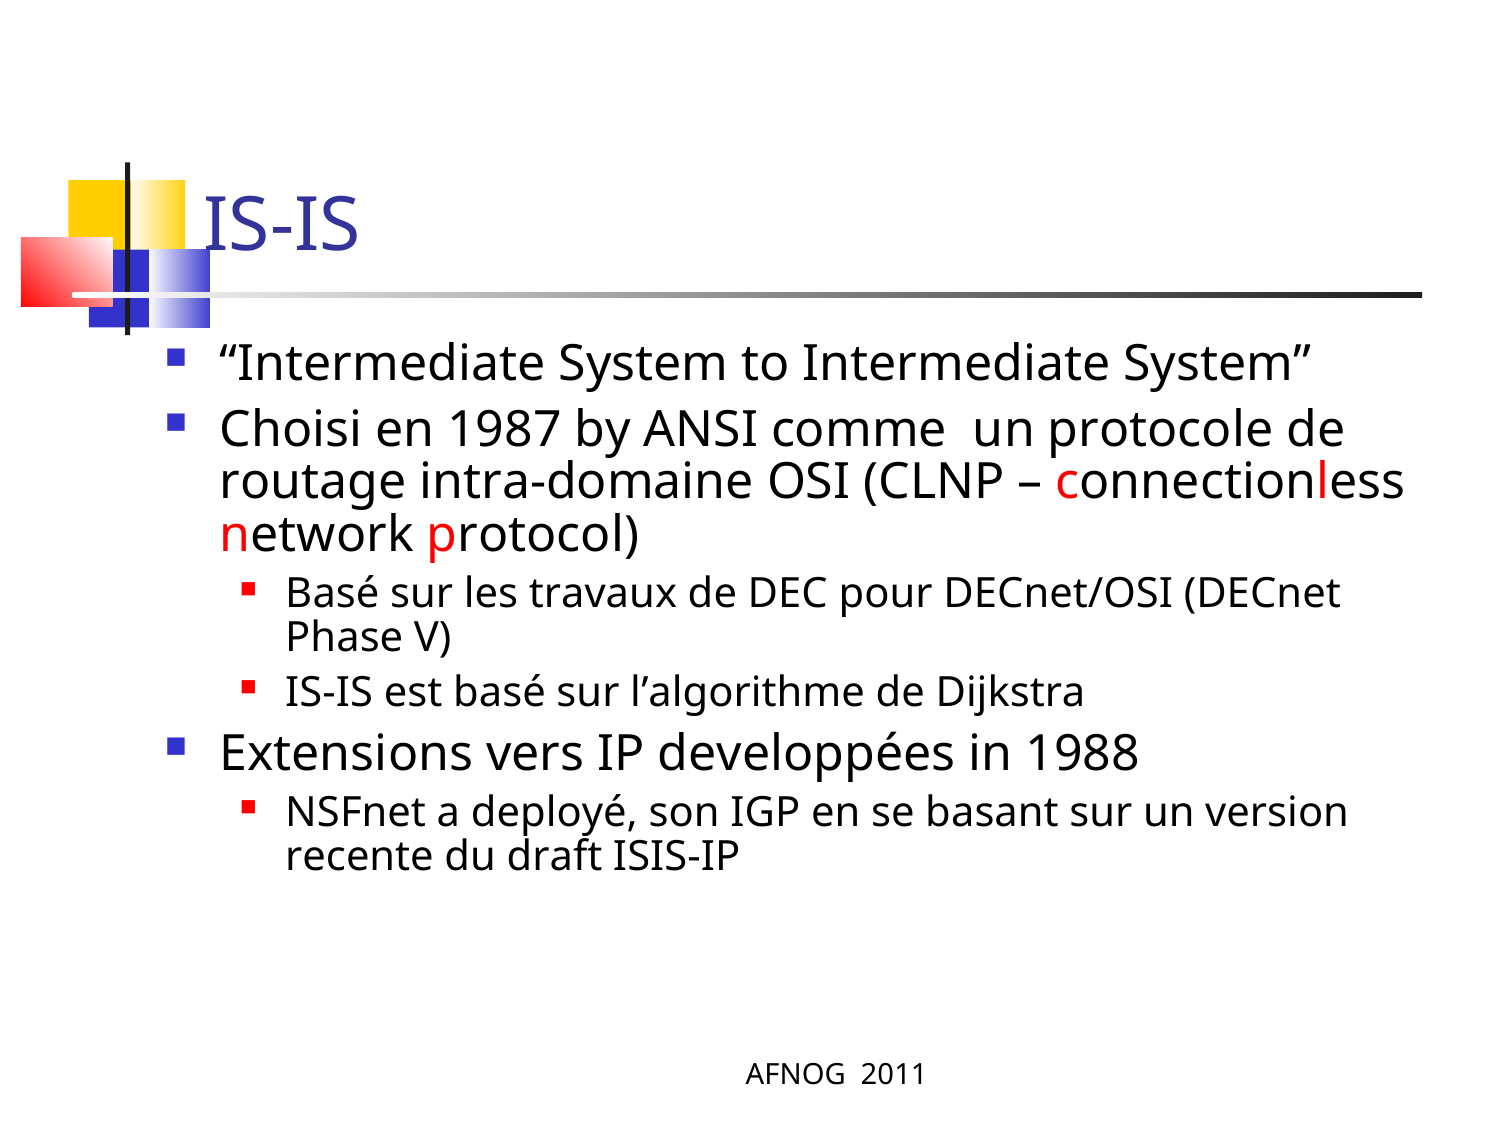

# IS-IS
“Intermediate System to Intermediate System”
Choisi en 1987 by ANSI comme un protocole de routage intra-domaine OSI (CLNP – connectionless network protocol)‏
Basé sur les travaux de DEC pour DECnet/OSI (DECnet Phase V)‏
IS-IS est basé sur l’algorithme de Dijkstra
Extensions vers IP developpées in 1988
NSFnet a deployé, son IGP en se basant sur un version recente du draft ISIS-IP
AFNOG 2011